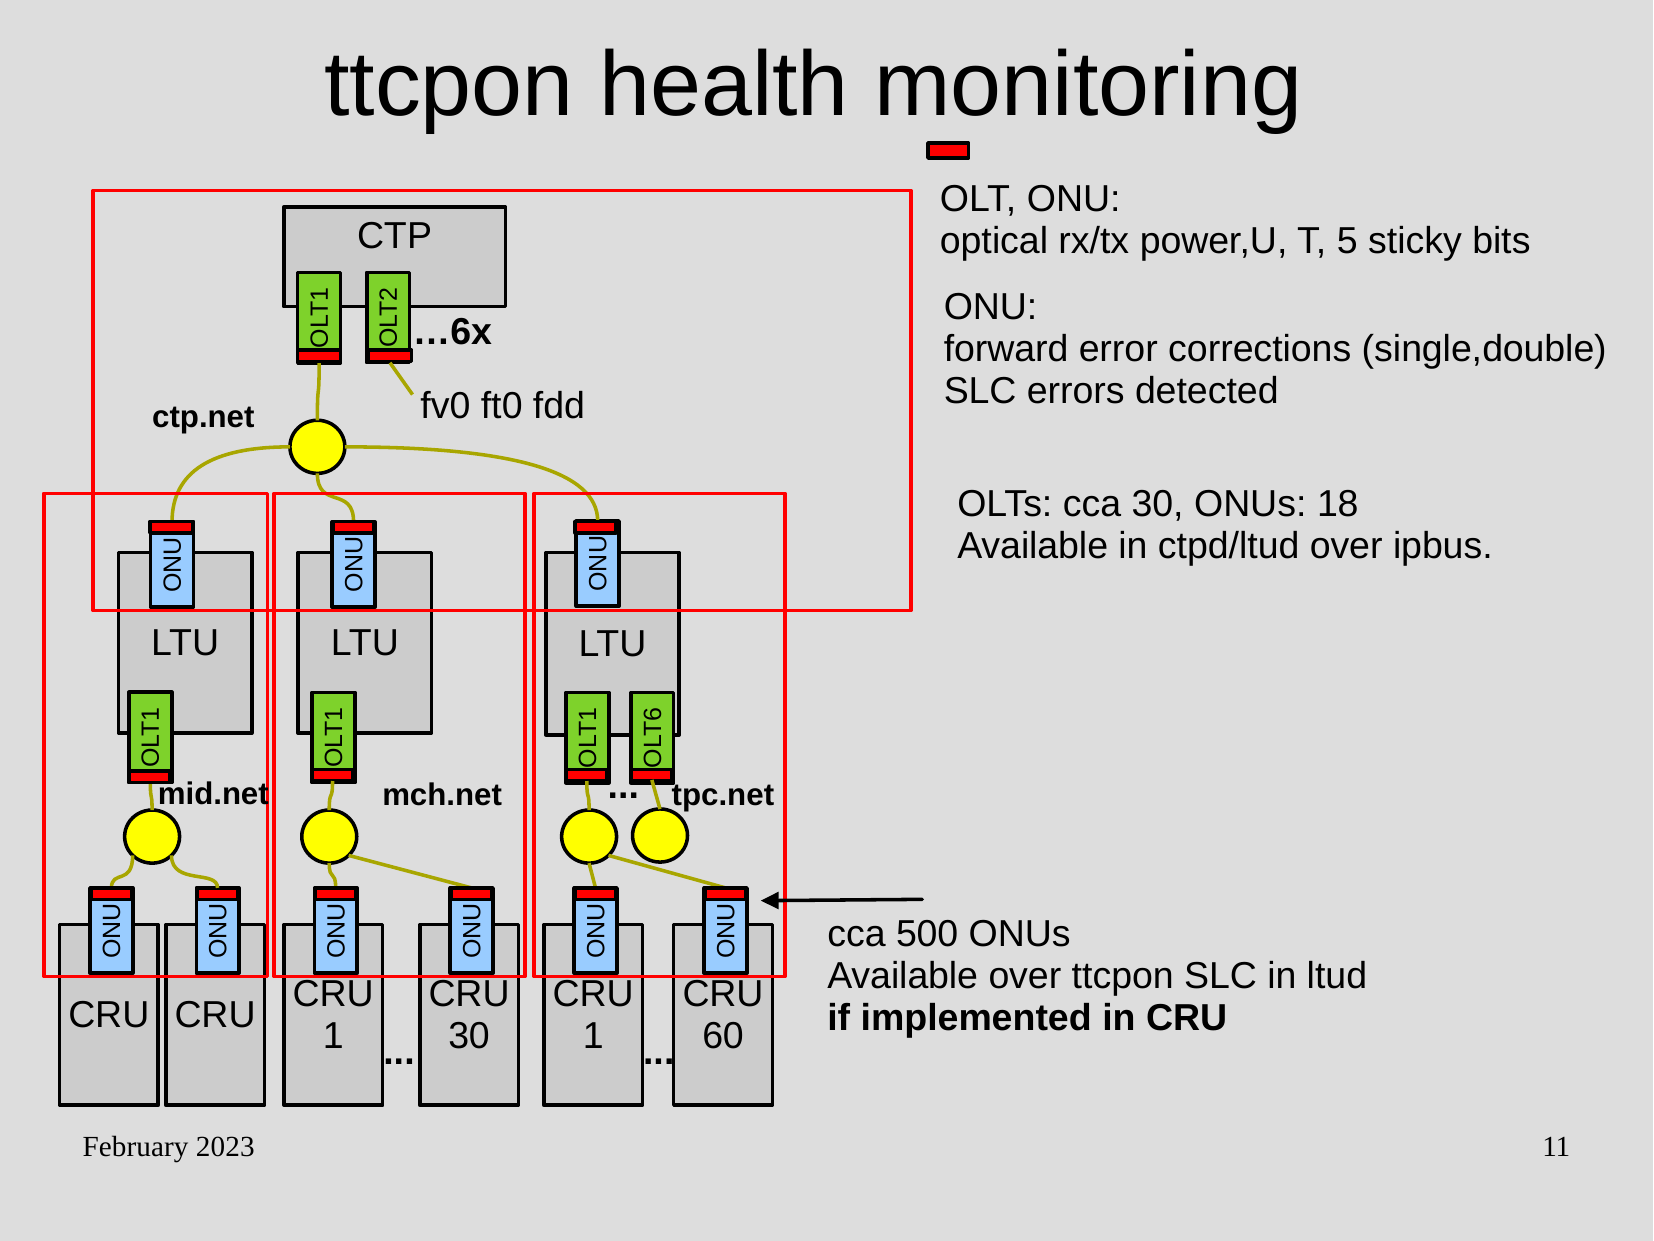

# ttcpon health monitoring
OLT, ONU:
optical rx/tx power,U, T, 5 sticky bits
CTP
ONU:
forward error corrections (single,double)
SLC errors detected
OLT2
OLT1
…6x
fv0 ft0 fdd
ctp.net
OLTs: cca 30, ONUs: 18
Available in ctpd/ltud over ipbus.
ONU
ONU
ONU
LTU
LTU
LTU
OLT1
OLT1
OLT1
OLT6
...
mid.net
mch.net
tpc.net
cca 500 ONUs
Available over ttcpon SLC in ltud
if implemented in CRU
ONU
ONU
ONU
ONU
ONU
ONU
CRU
CRU
CRU
1
CRU
30
CRU
1
CRU
60
...
...
11